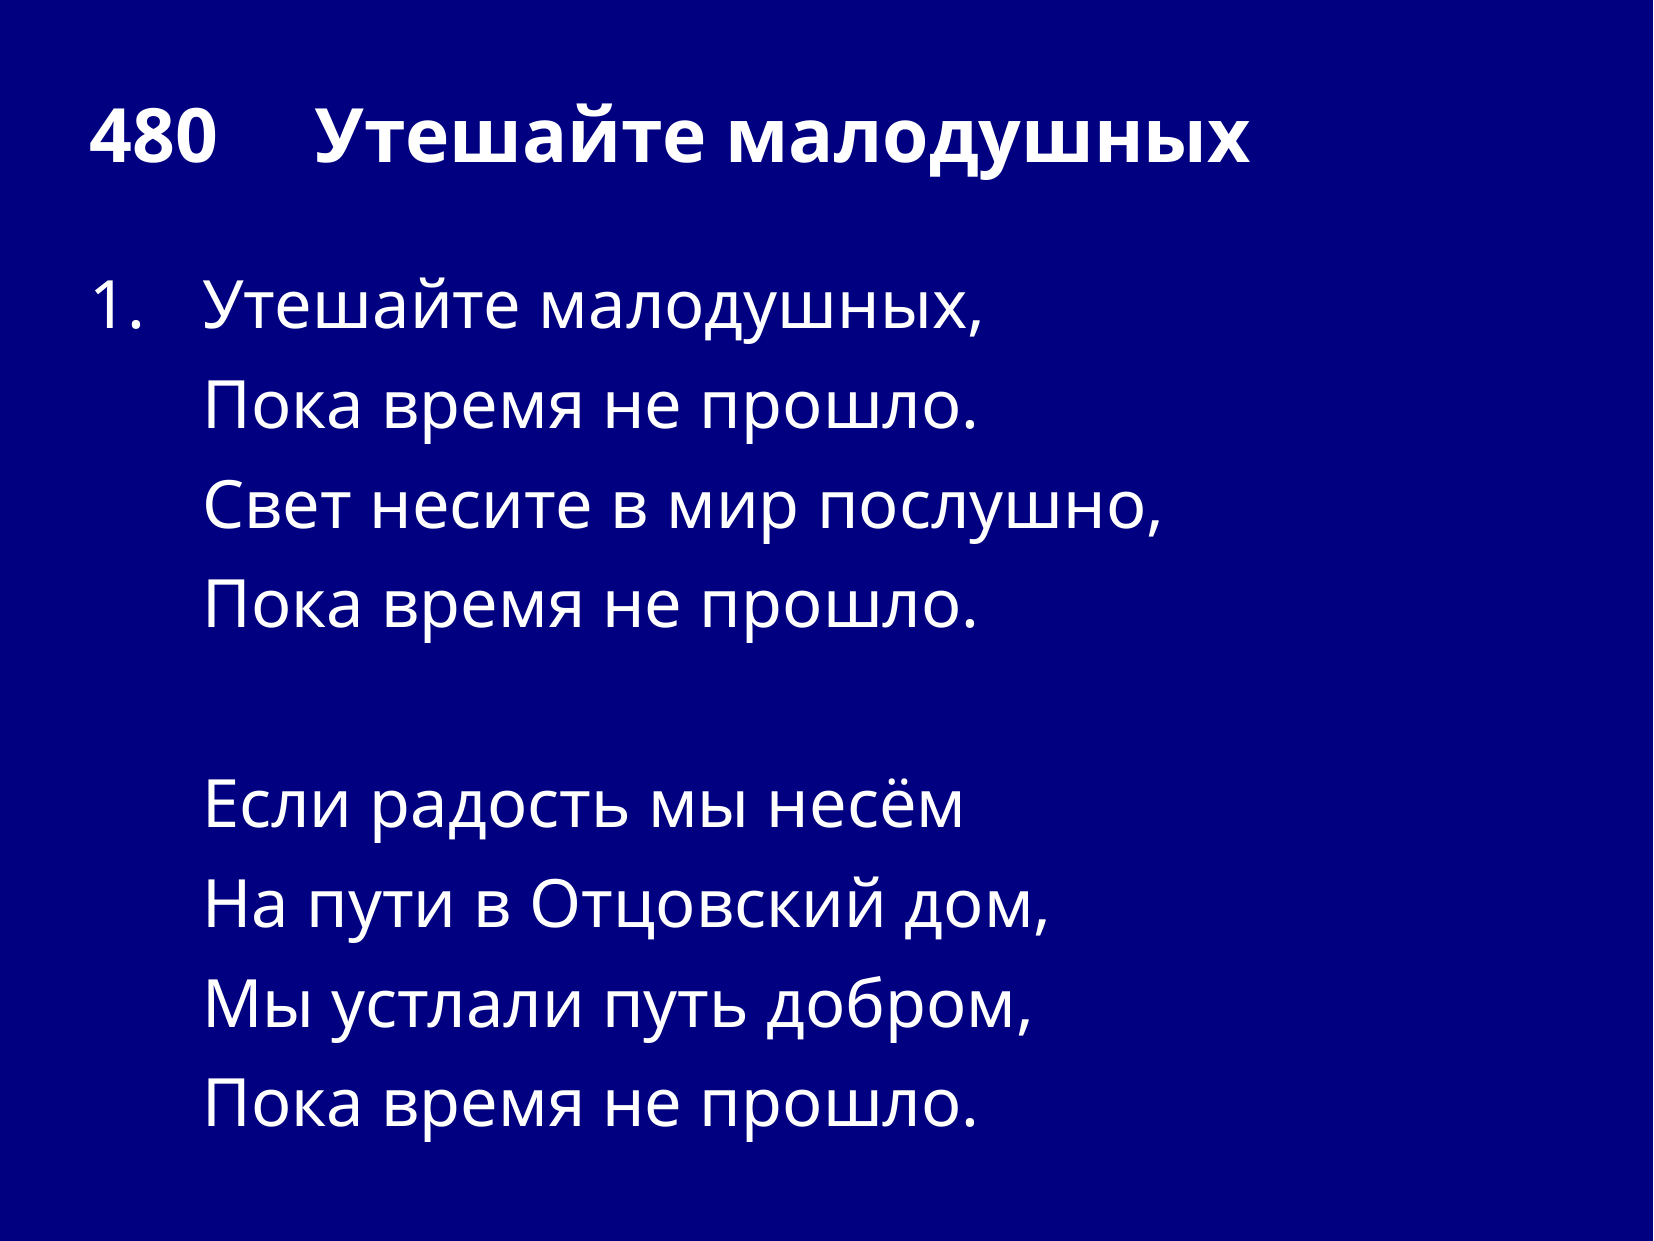

480	Утешайте малодушных
1.	Утешайте малодушных,
	Пока время не прошло.
	Свет несите в мир послушно,
	Пока время не прошло.
	Если радость мы несём
	На пути в Отцовский дом,
	Мы устлали путь добром,
	Пока время не прошло.